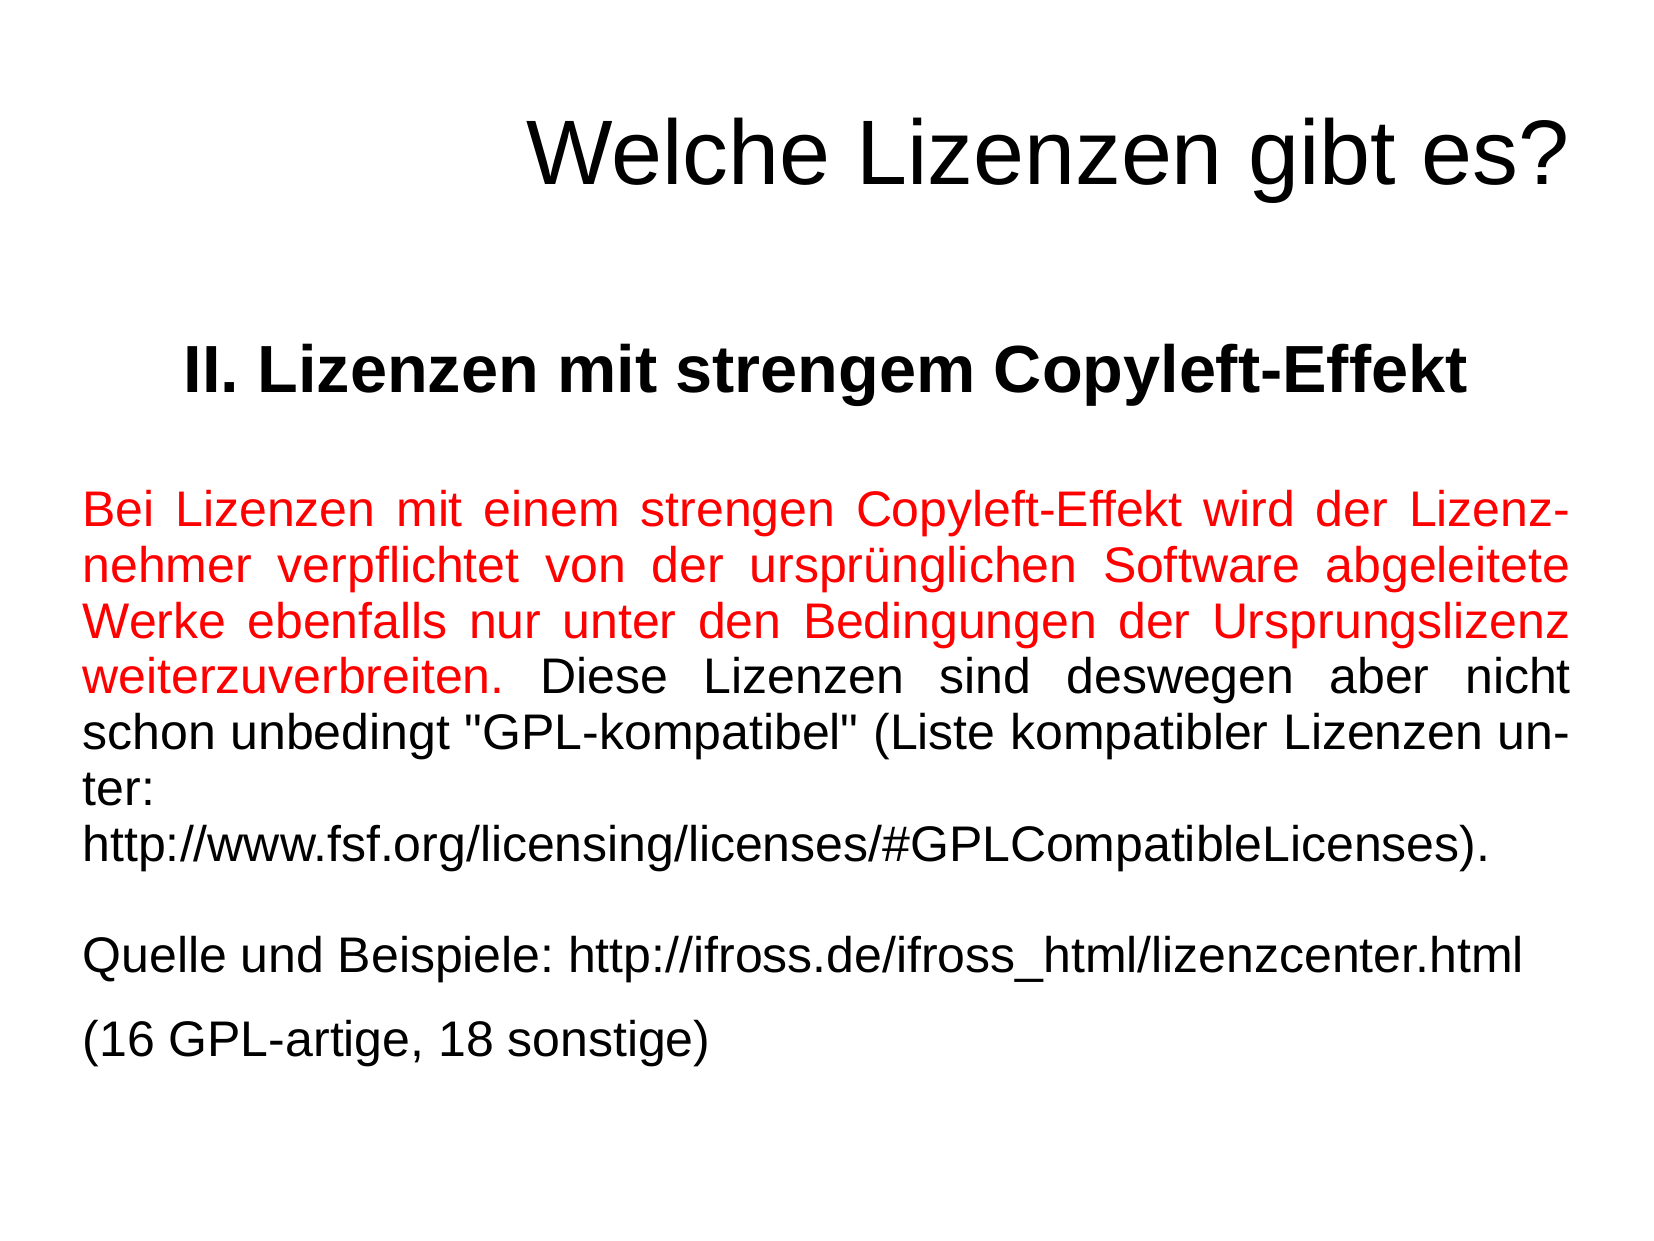

# Welche Lizenzen gibt es?
II. Lizenzen mit strengem Copyleft-Effekt
Bei Lizenzen mit einem strengen Copyleft-Effekt wird der Lizenz-nehmer verpflichtet von der ursprünglichen Software abgeleitete Werke ebenfalls nur unter den Bedingungen der Ursprungslizenz weiterzuverbreiten. Diese Lizenzen sind deswegen aber nicht schon unbedingt "GPL-kompatibel" (Liste kompatibler Lizenzen un-ter: http://www.fsf.org/licensing/licenses/#GPLCompatibleLicenses).
Quelle und Beispiele: http://ifross.de/ifross_html/lizenzcenter.html
(16 GPL-artige, 18 sonstige)